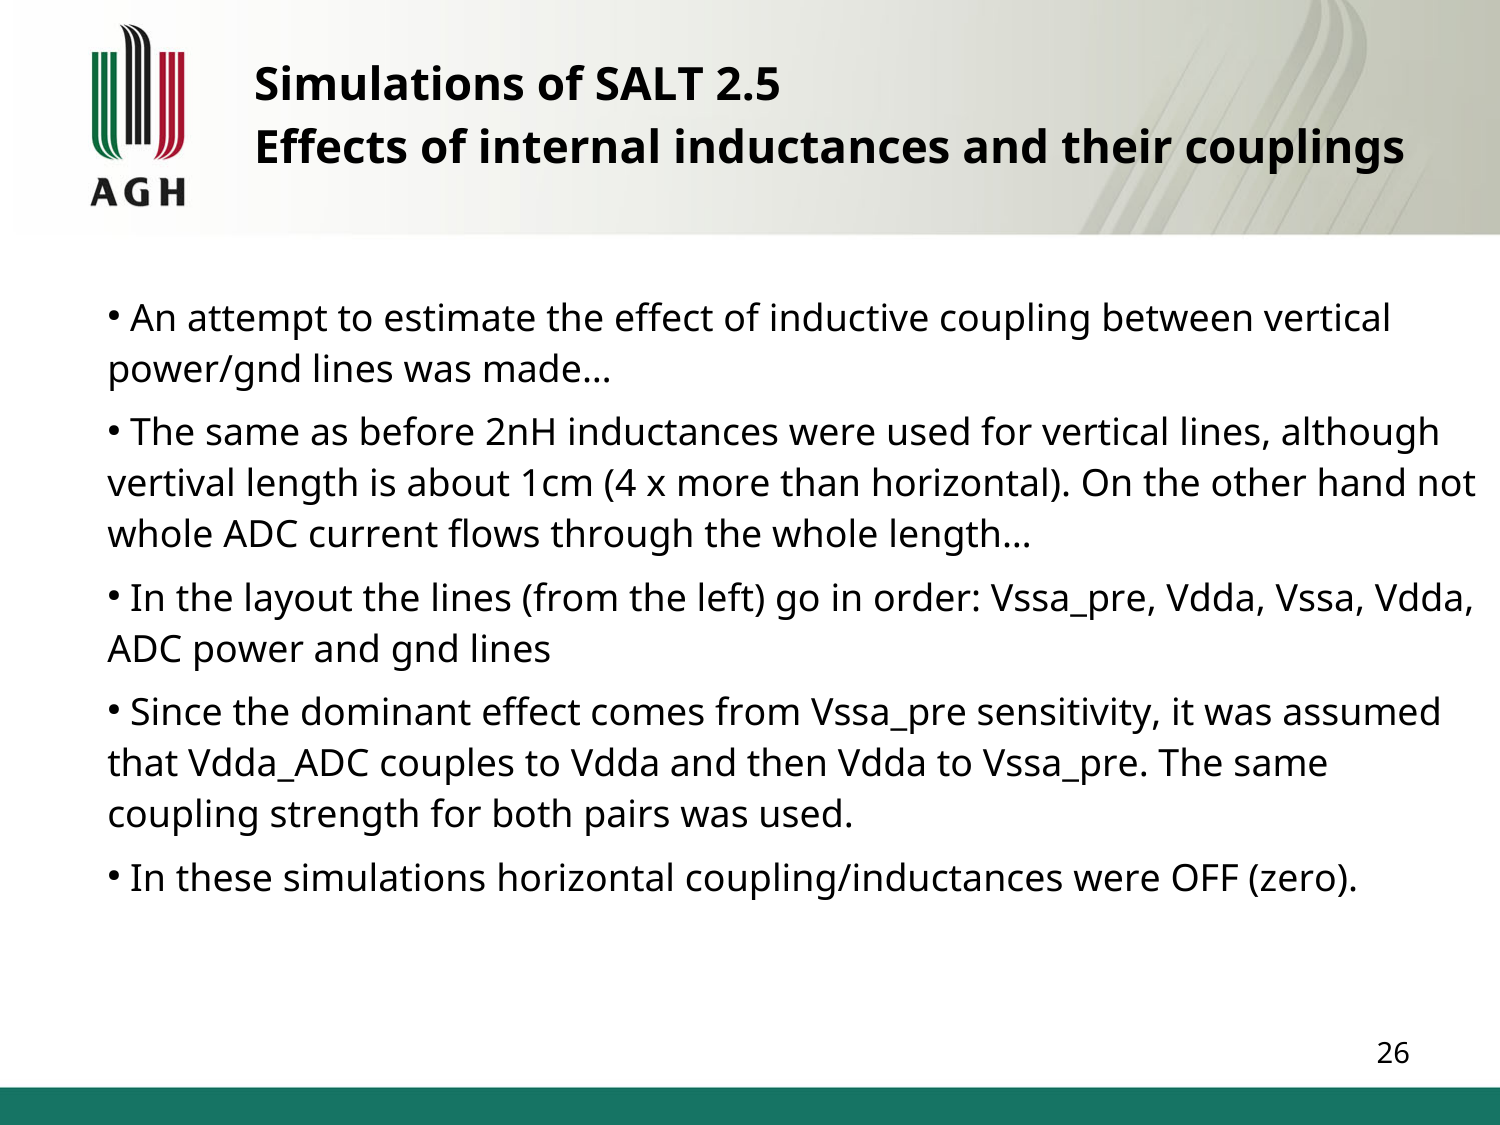

Simulations of SALT 2.5
Effects of internal inductances and their couplings
# An attempt to estimate the effect of inductive coupling between vertical power/gnd lines was made…
 The same as before 2nH inductances were used for vertical lines, although vertival length is about 1cm (4 x more than horizontal). On the other hand not whole ADC current flows through the whole length…
 In the layout the lines (from the left) go in order: Vssa_pre, Vdda, Vssa, Vdda, ADC power and gnd lines
 Since the dominant effect comes from Vssa_pre sensitivity, it was assumed that Vdda_ADC couples to Vdda and then Vdda to Vssa_pre. The same coupling strength for both pairs was used.
 In these simulations horizontal coupling/inductances were OFF (zero).
26